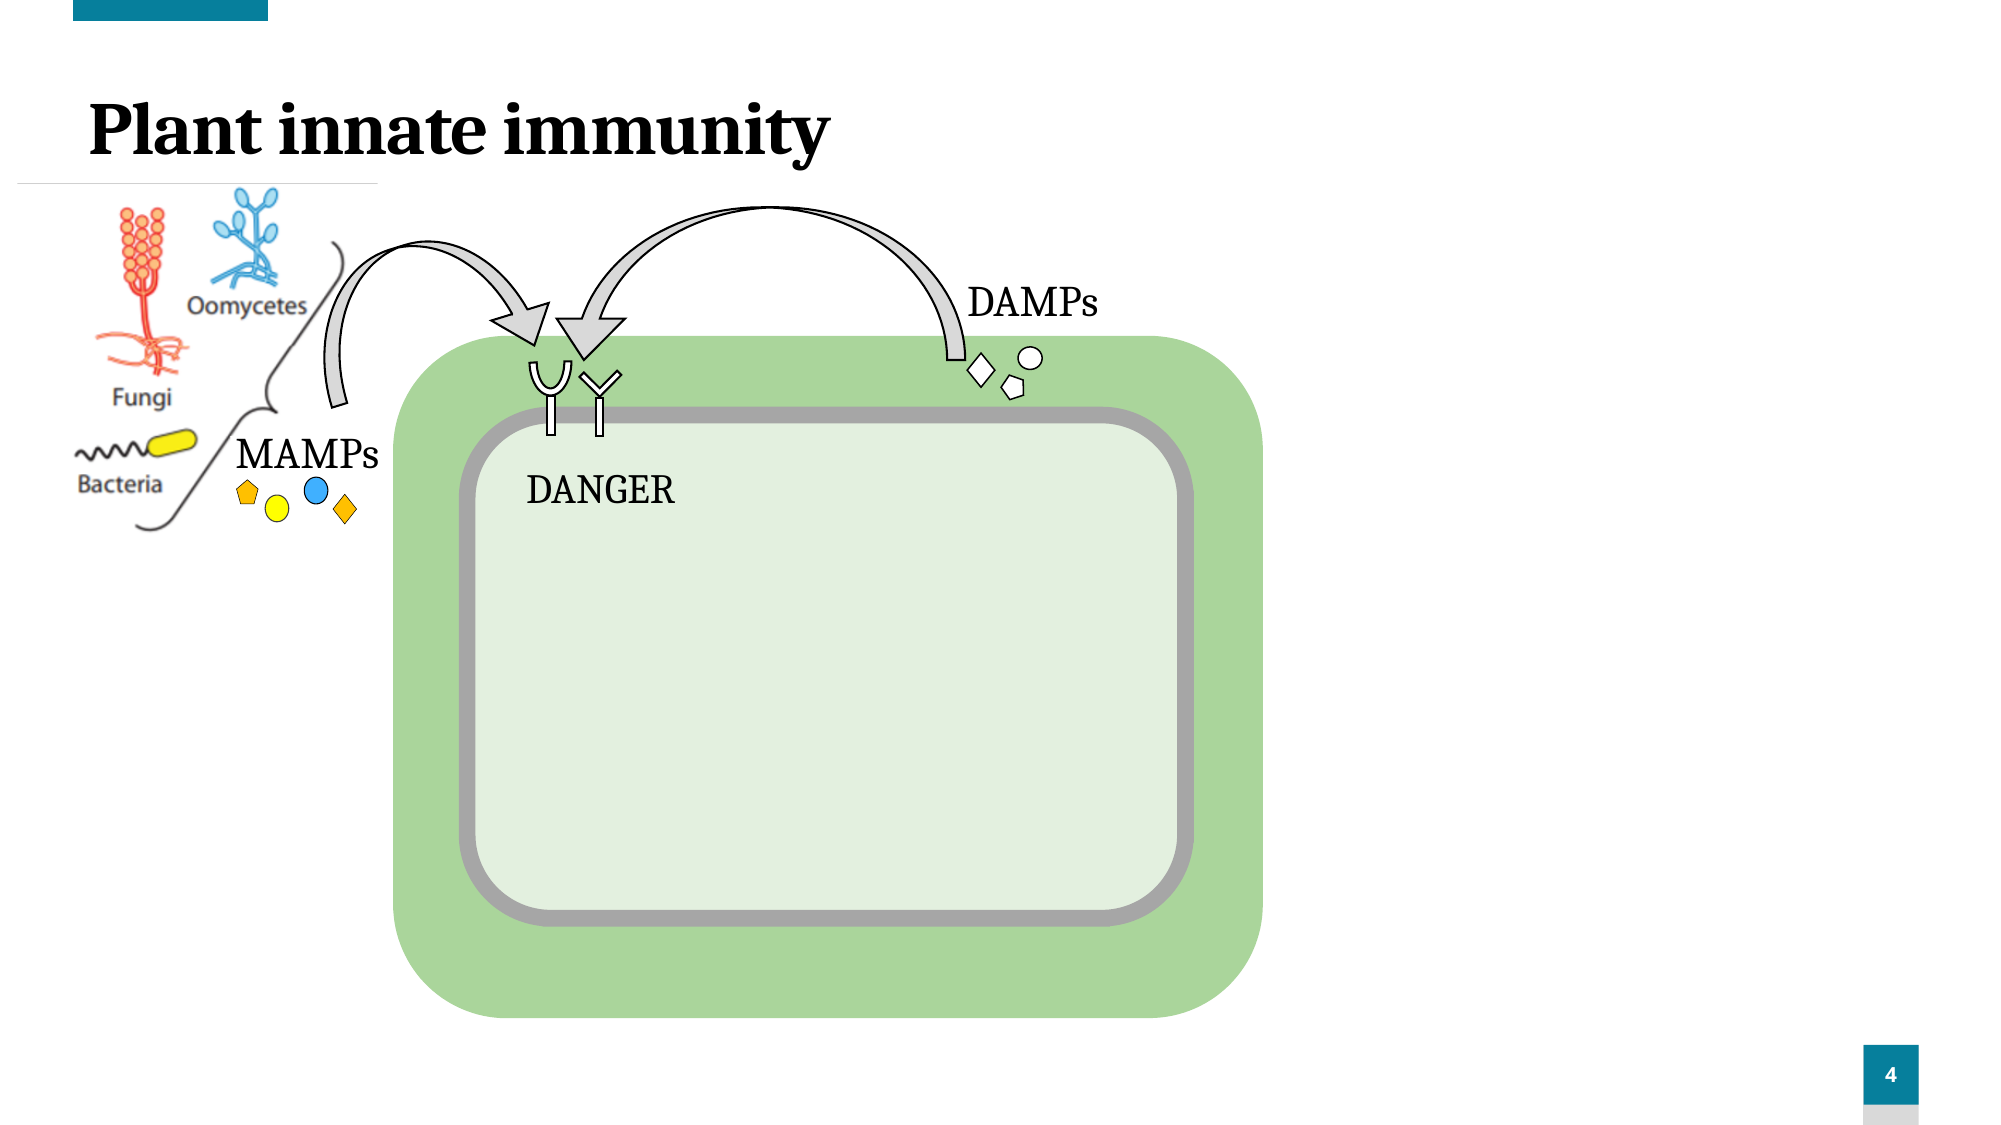

# Plant innate immunity
DAMPs
MAMPs
DANGER